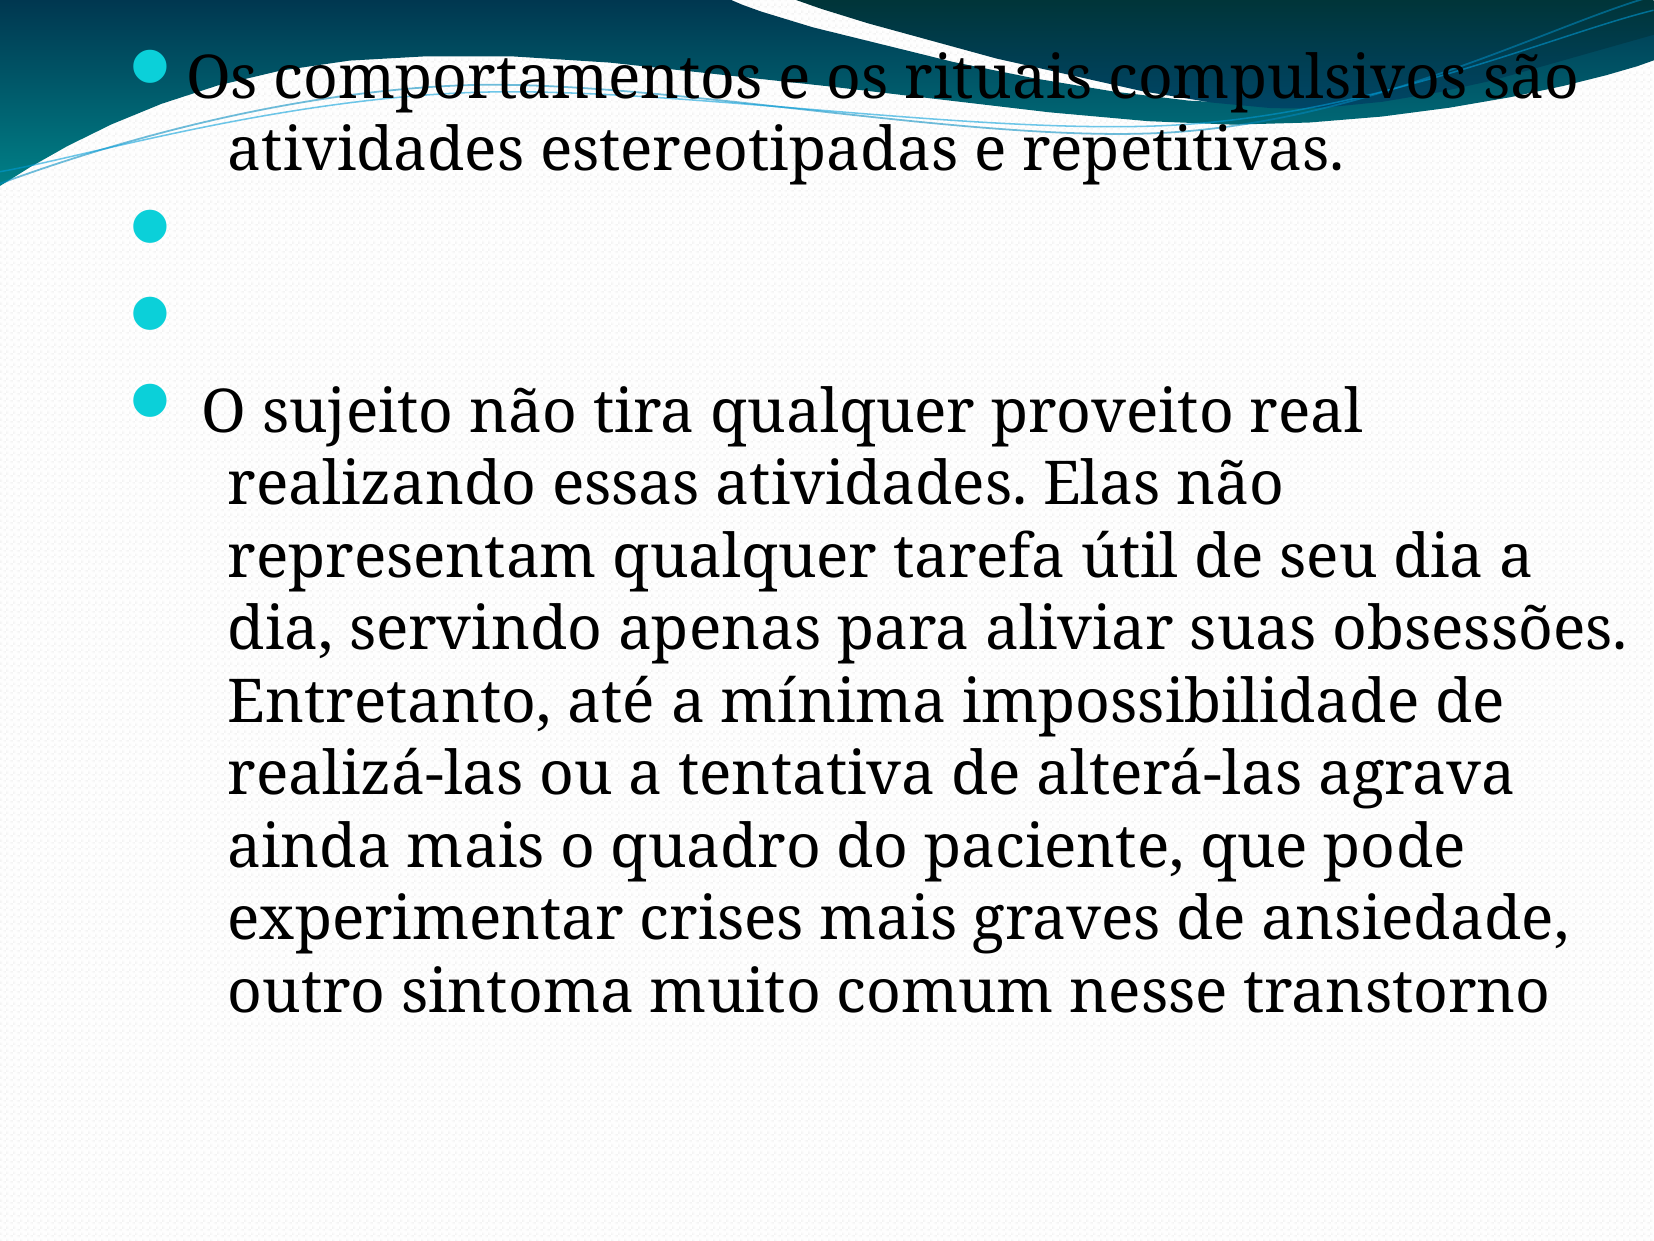

# Os comportamentos e os rituais compulsivos são atividades estereotipadas e repetitivas.
 O sujeito não tira qualquer proveito real realizando essas atividades. Elas não representam qualquer tarefa útil de seu dia a dia, servindo apenas para aliviar suas obsessões. Entretanto, até a mínima impossibilidade de realizá-las ou a tentativa de alterá-las agrava ainda mais o quadro do paciente, que pode experimentar crises mais graves de ansiedade, outro sintoma muito comum nesse transtorno